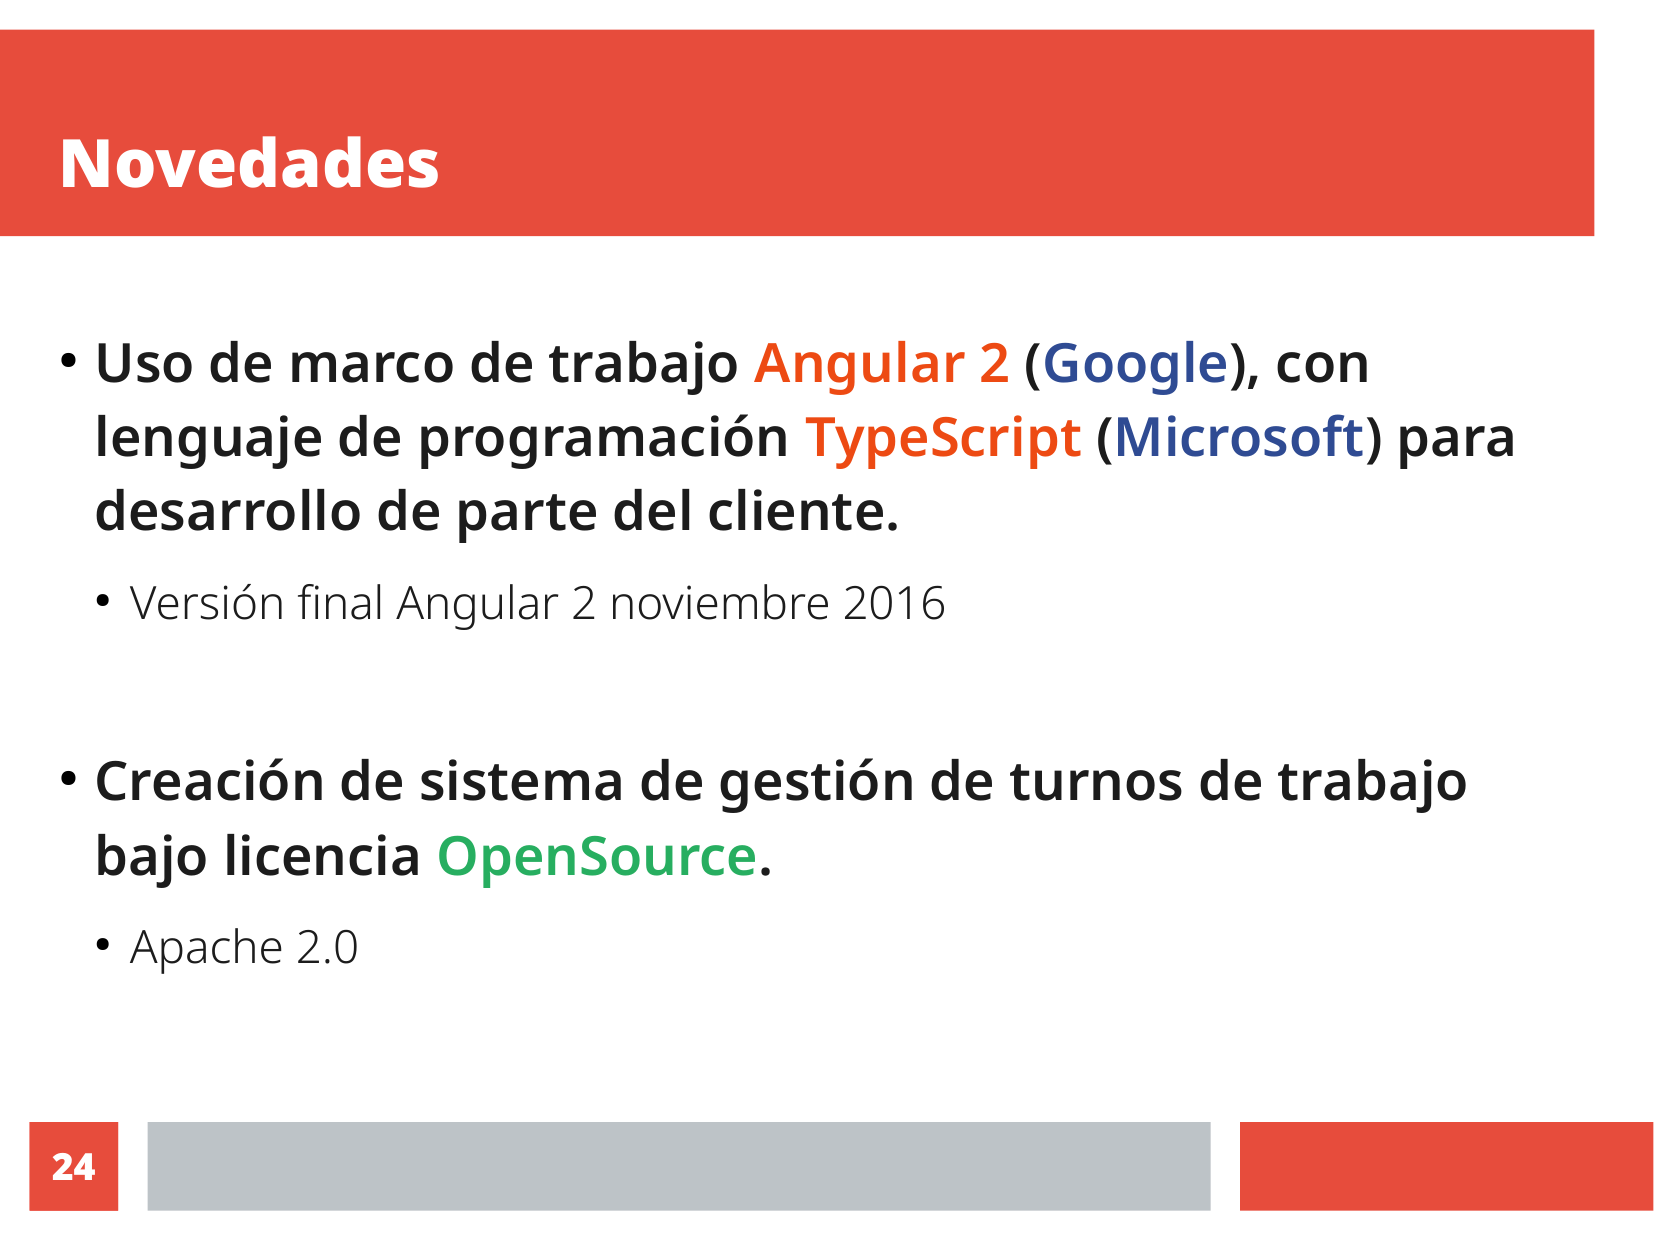

# Novedades
Uso de marco de trabajo Angular 2 (Google), con lenguaje de programación TypeScript (Microsoft) para desarrollo de parte del cliente.
Versión final Angular 2 noviembre 2016
Creación de sistema de gestión de turnos de trabajo bajo licencia OpenSource.
Apache 2.0
24